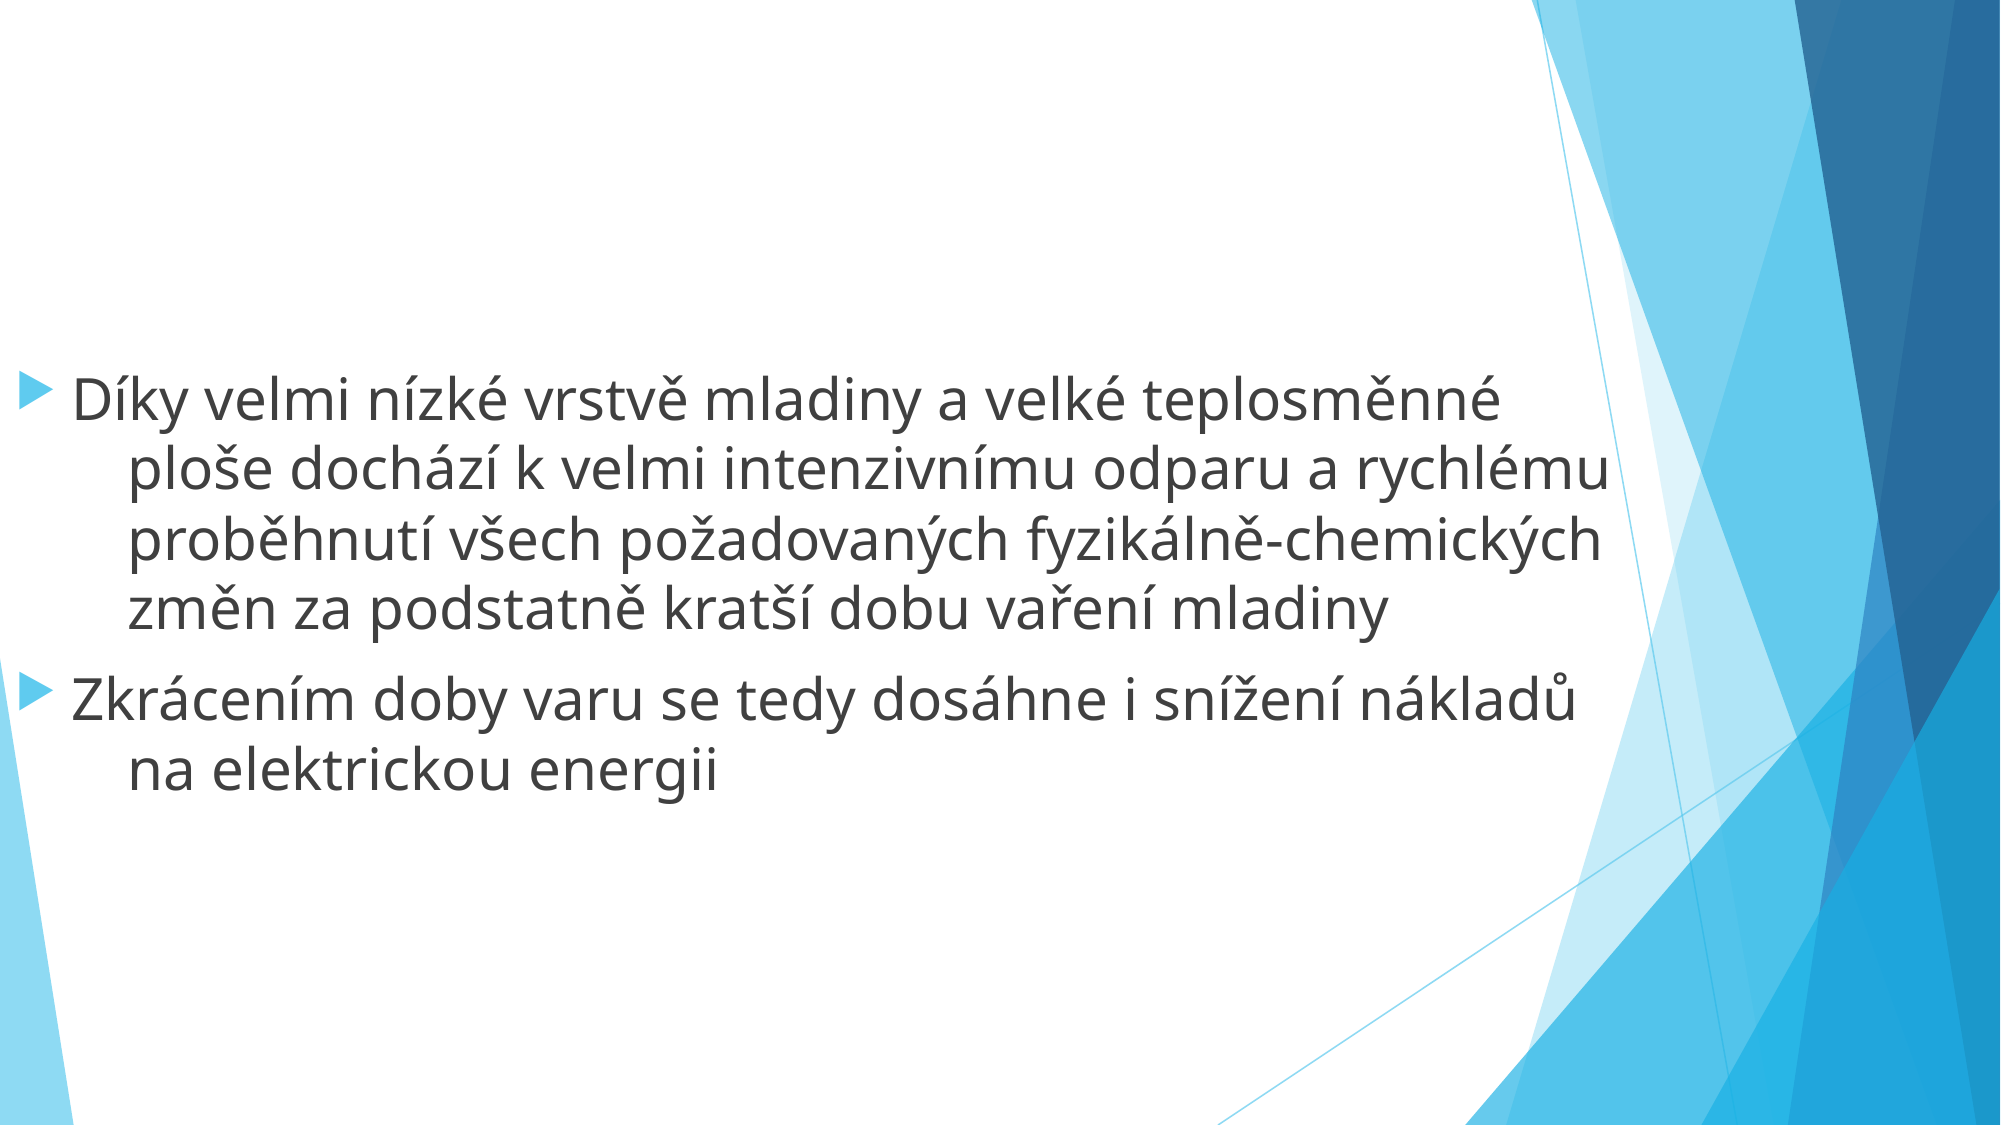

#
Díky velmi nízké vrstvě mladiny a velké teplosměnné ploše dochází k velmi intenzivnímu odparu a rychlému proběhnutí všech požadovaných fyzikálně-chemických změn za podstatně kratší dobu vaření mladiny
Zkrácením doby varu se tedy dosáhne i snížení nákladů na elektrickou energii